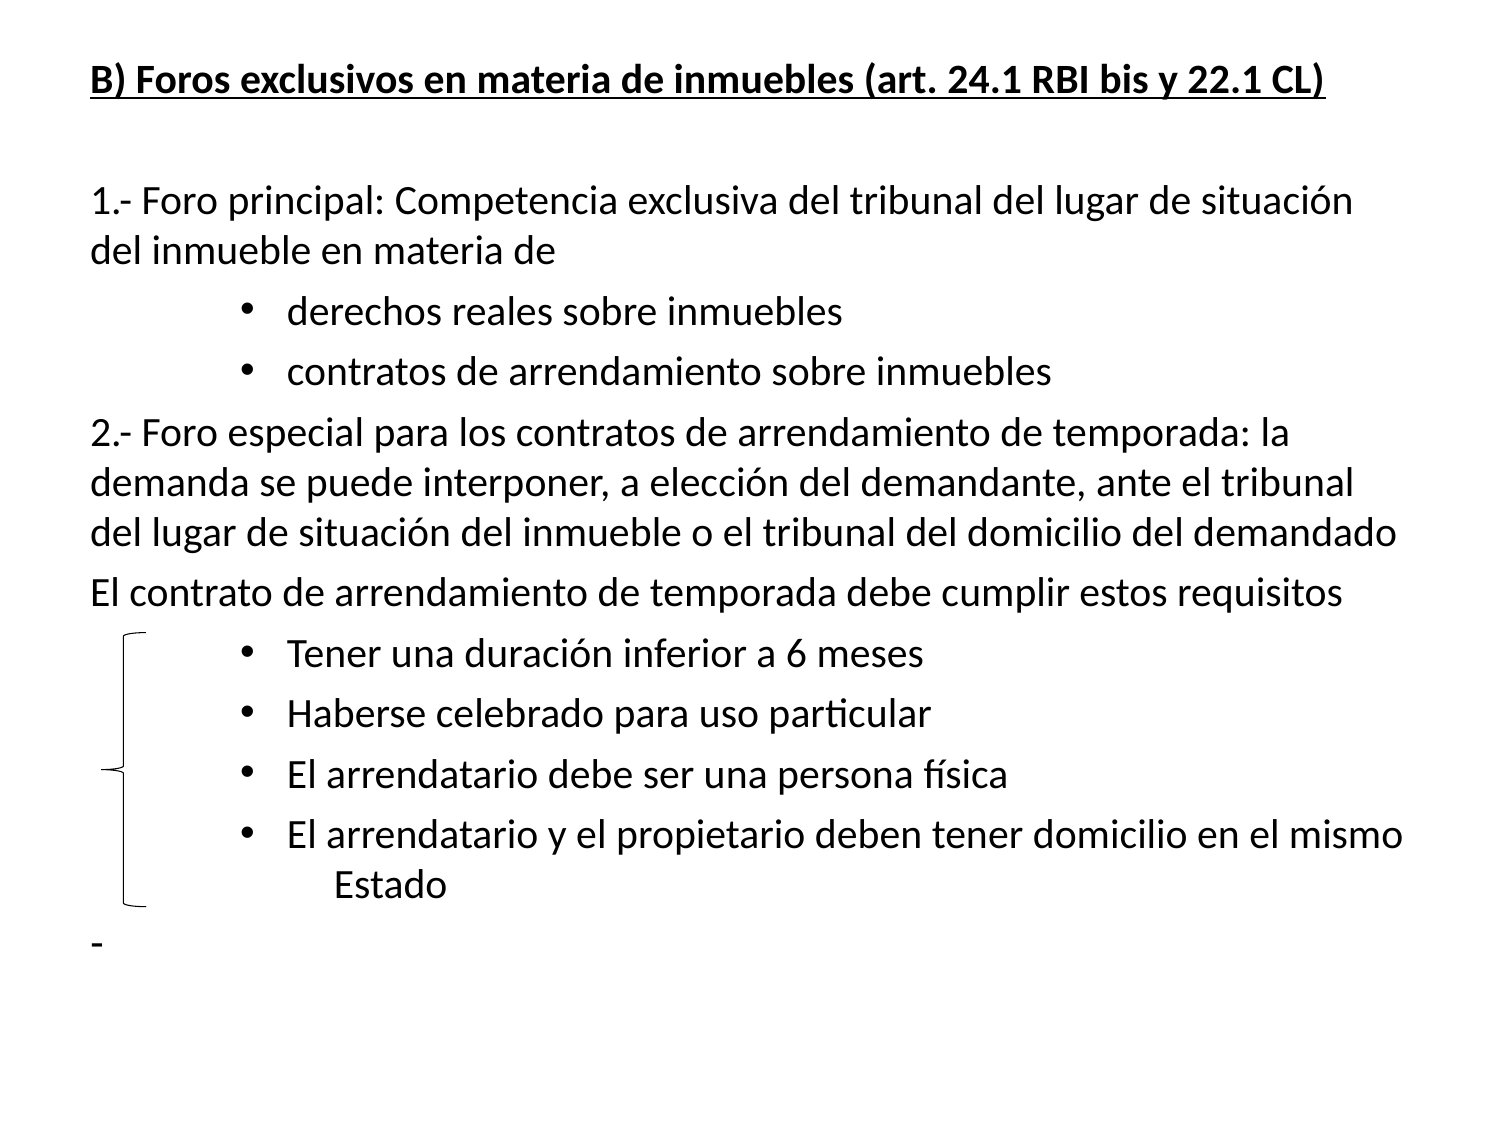

# B) Foros exclusivos en materia de inmuebles (art. 24.1 RBI bis y 22.1 CL)
1.- Foro principal: Competencia exclusiva del tribunal del lugar de situación del inmueble en materia de
derechos reales sobre inmuebles
contratos de arrendamiento sobre inmuebles
2.- Foro especial para los contratos de arrendamiento de temporada: la demanda se puede interponer, a elección del demandante, ante el tribunal del lugar de situación del inmueble o el tribunal del domicilio del demandado
El contrato de arrendamiento de temporada debe cumplir estos requisitos
Tener una duración inferior a 6 meses
Haberse celebrado para uso particular
El arrendatario debe ser una persona física
El arrendatario y el propietario deben tener domicilio en el mismo Estado